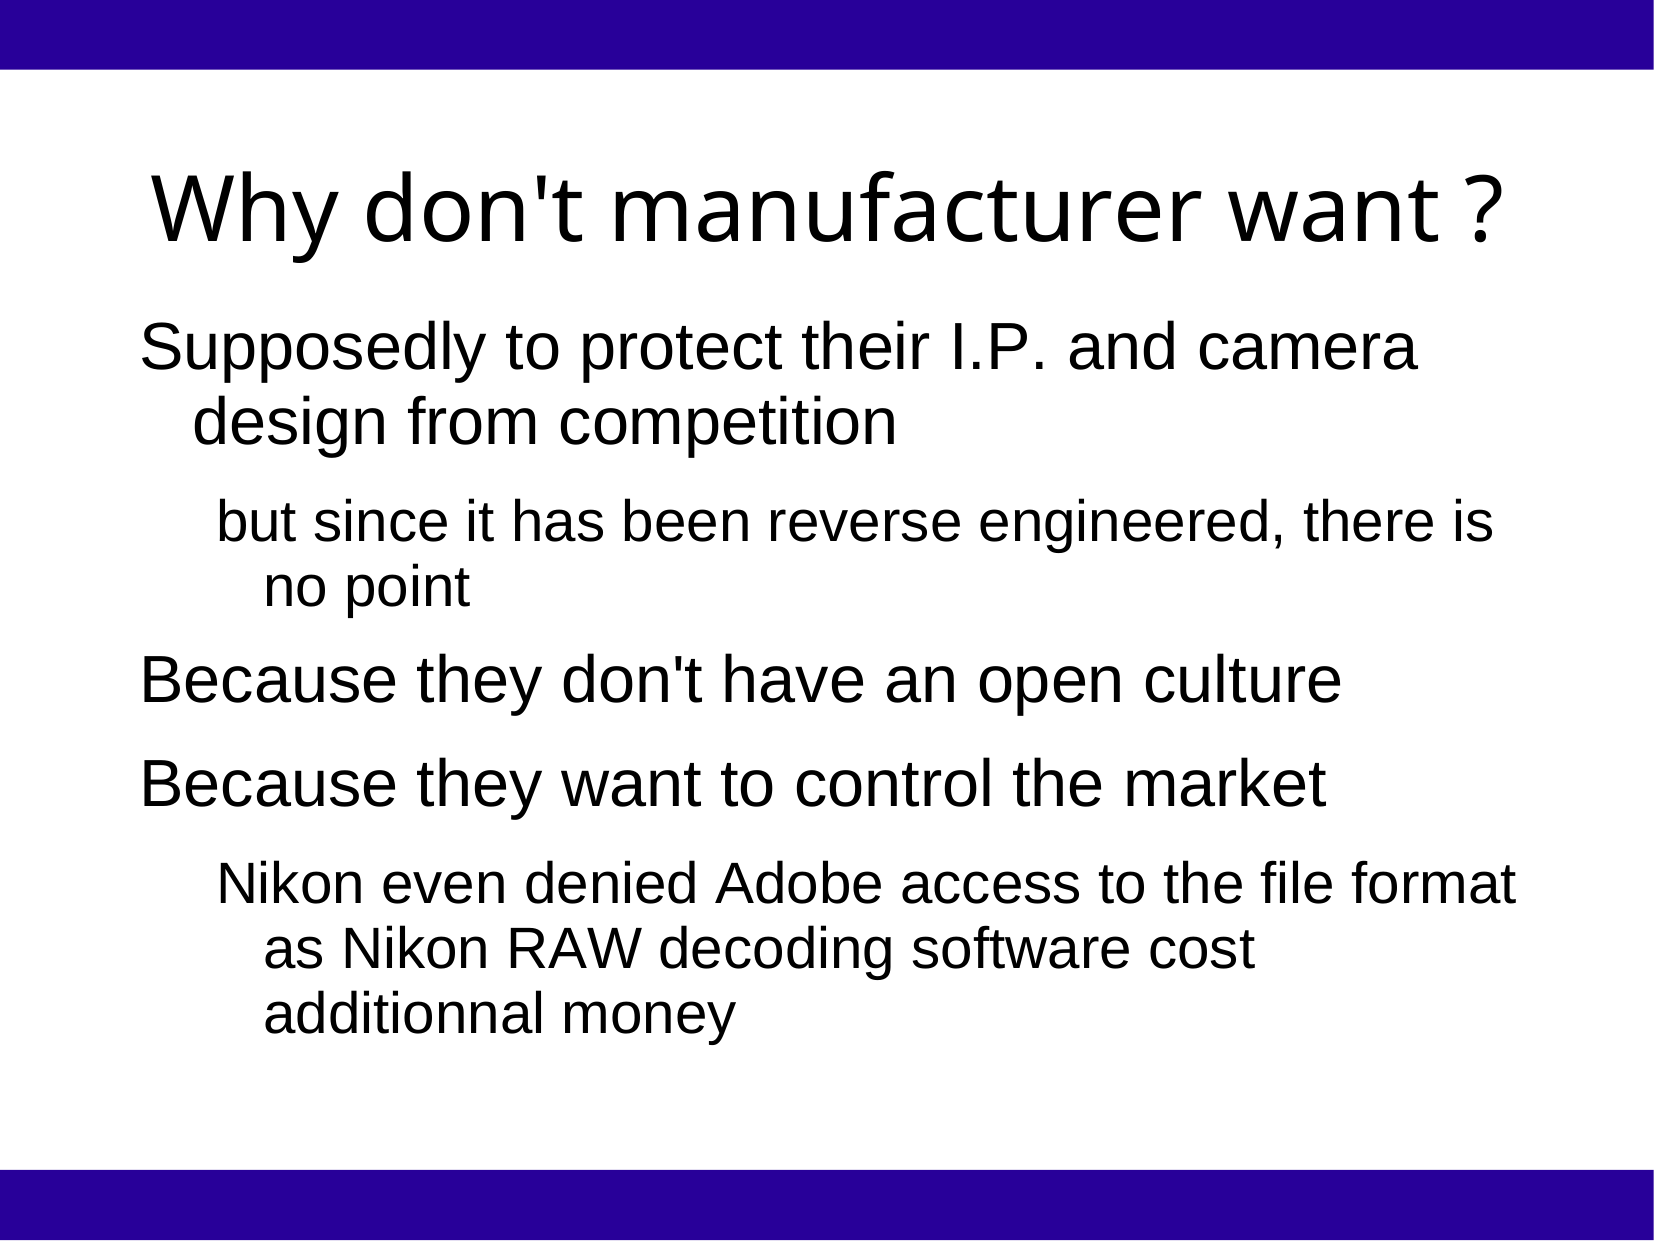

# Why don't manufacturer want ?
Supposedly to protect their I.P. and camera design from competition
but since it has been reverse engineered, there is no point
Because they don't have an open culture
Because they want to control the market
Nikon even denied Adobe access to the file format as Nikon RAW decoding software cost additionnal money